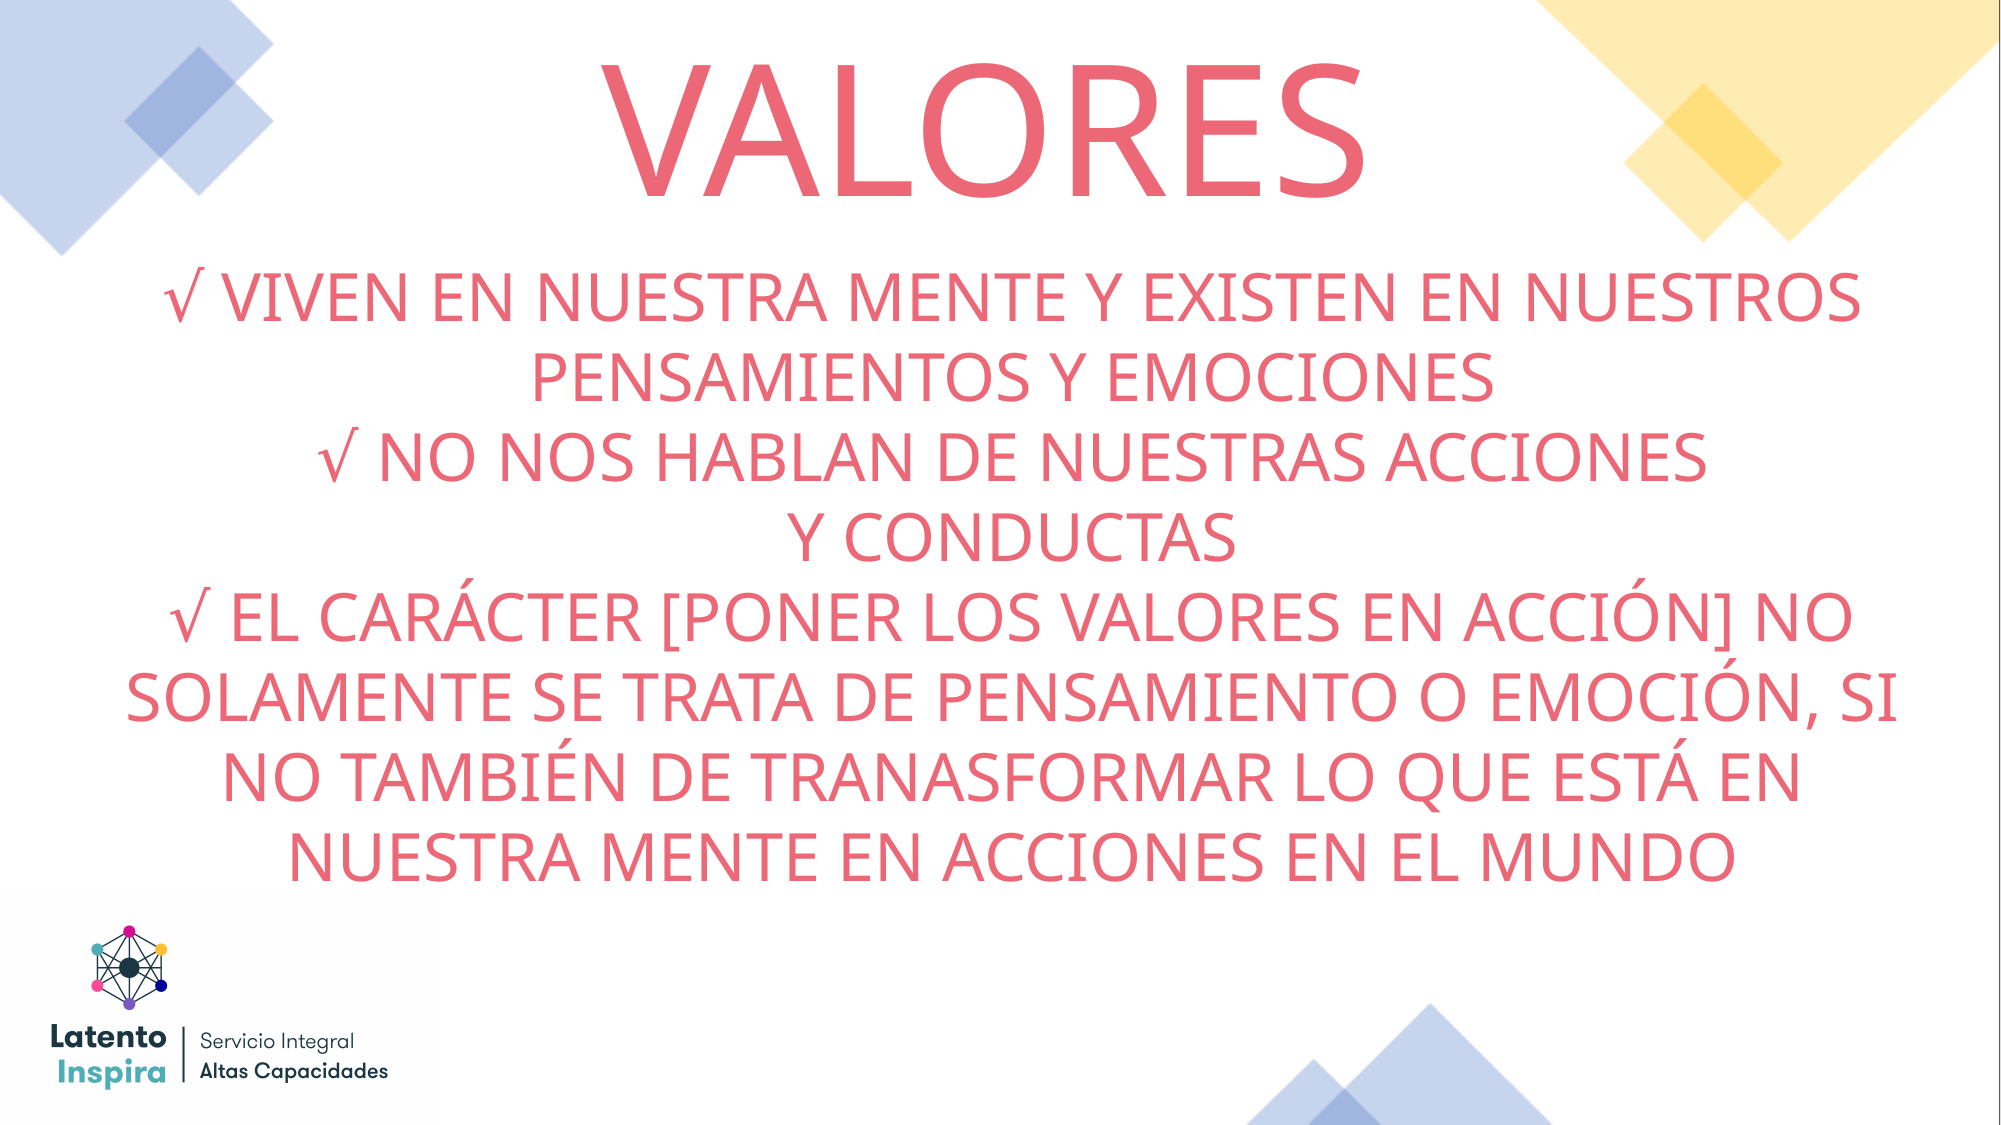

VALORES
√ VIVEN EN NUESTRA MENTE Y EXISTEN EN NUESTROS PENSAMIENTOS Y EMOCIONES
√ NO NOS HABLAN DE NUESTRAS ACCIONES
Y CONDUCTAS
√ EL CARÁCTER [PONER LOS VALORES EN ACCIÓN] NO SOLAMENTE SE TRATA DE PENSAMIENTO O EMOCIÓN, SI NO TAMBIÉN DE TRANASFORMAR LO QUE ESTÁ EN NUESTRA MENTE EN ACCIONES EN EL MUNDO